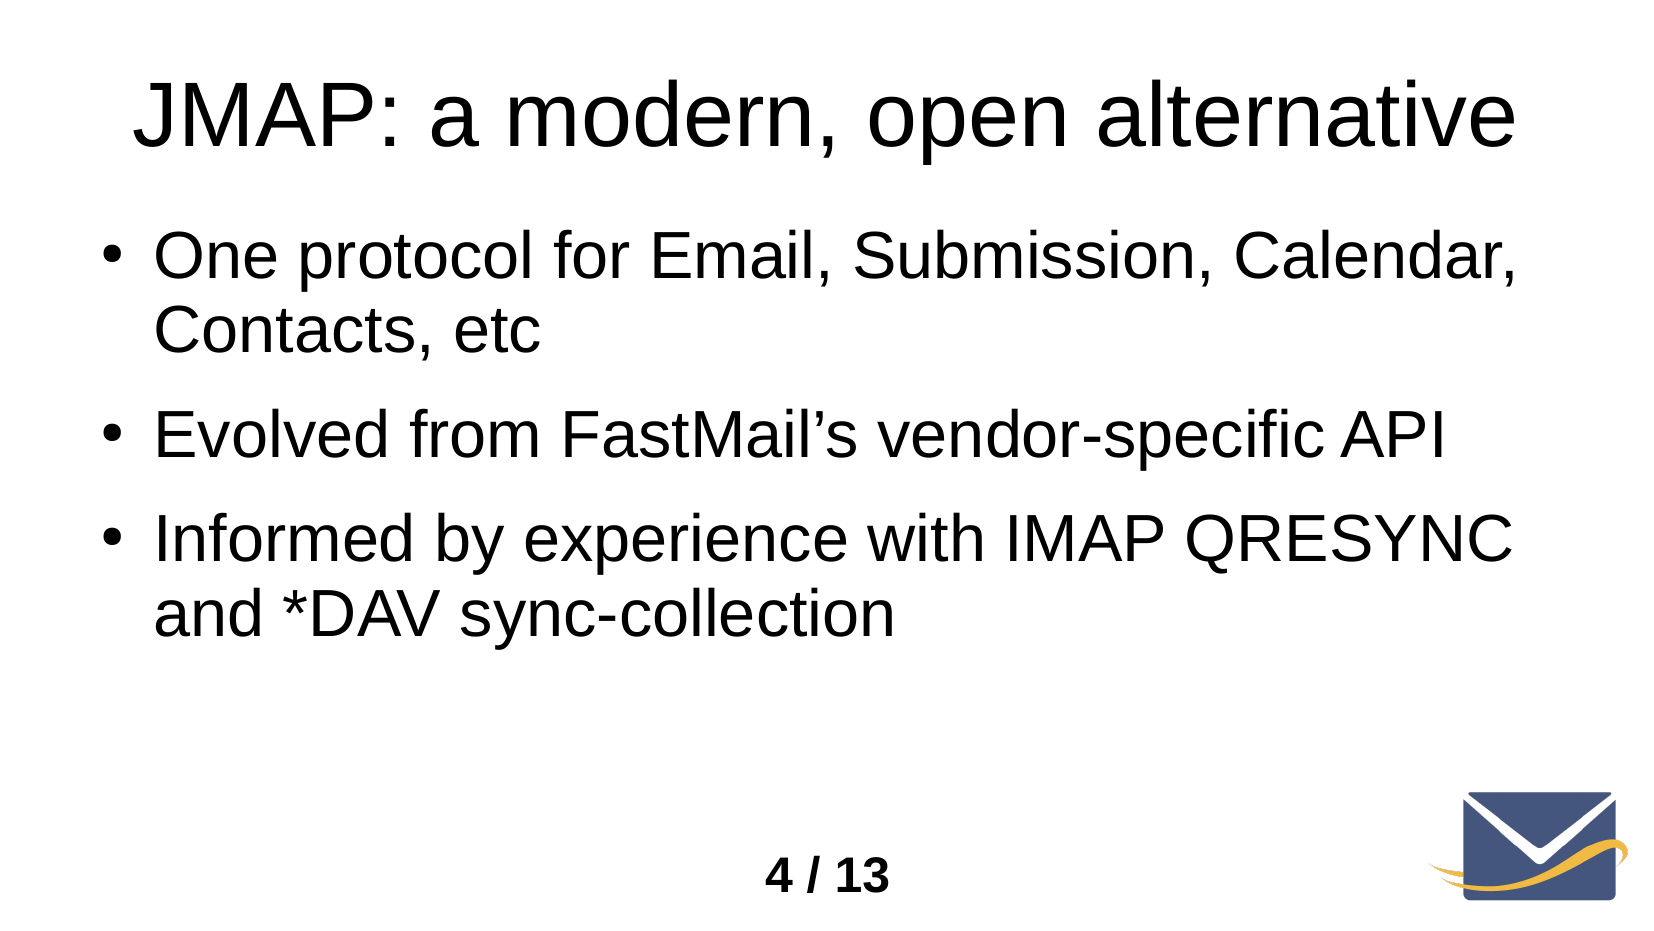

# JMAP: a modern, open alternative
One protocol for Email, Submission, Calendar, Contacts, etc
Evolved from FastMail’s vendor-specific API
Informed by experience with IMAP QRESYNC and *DAV sync-collection